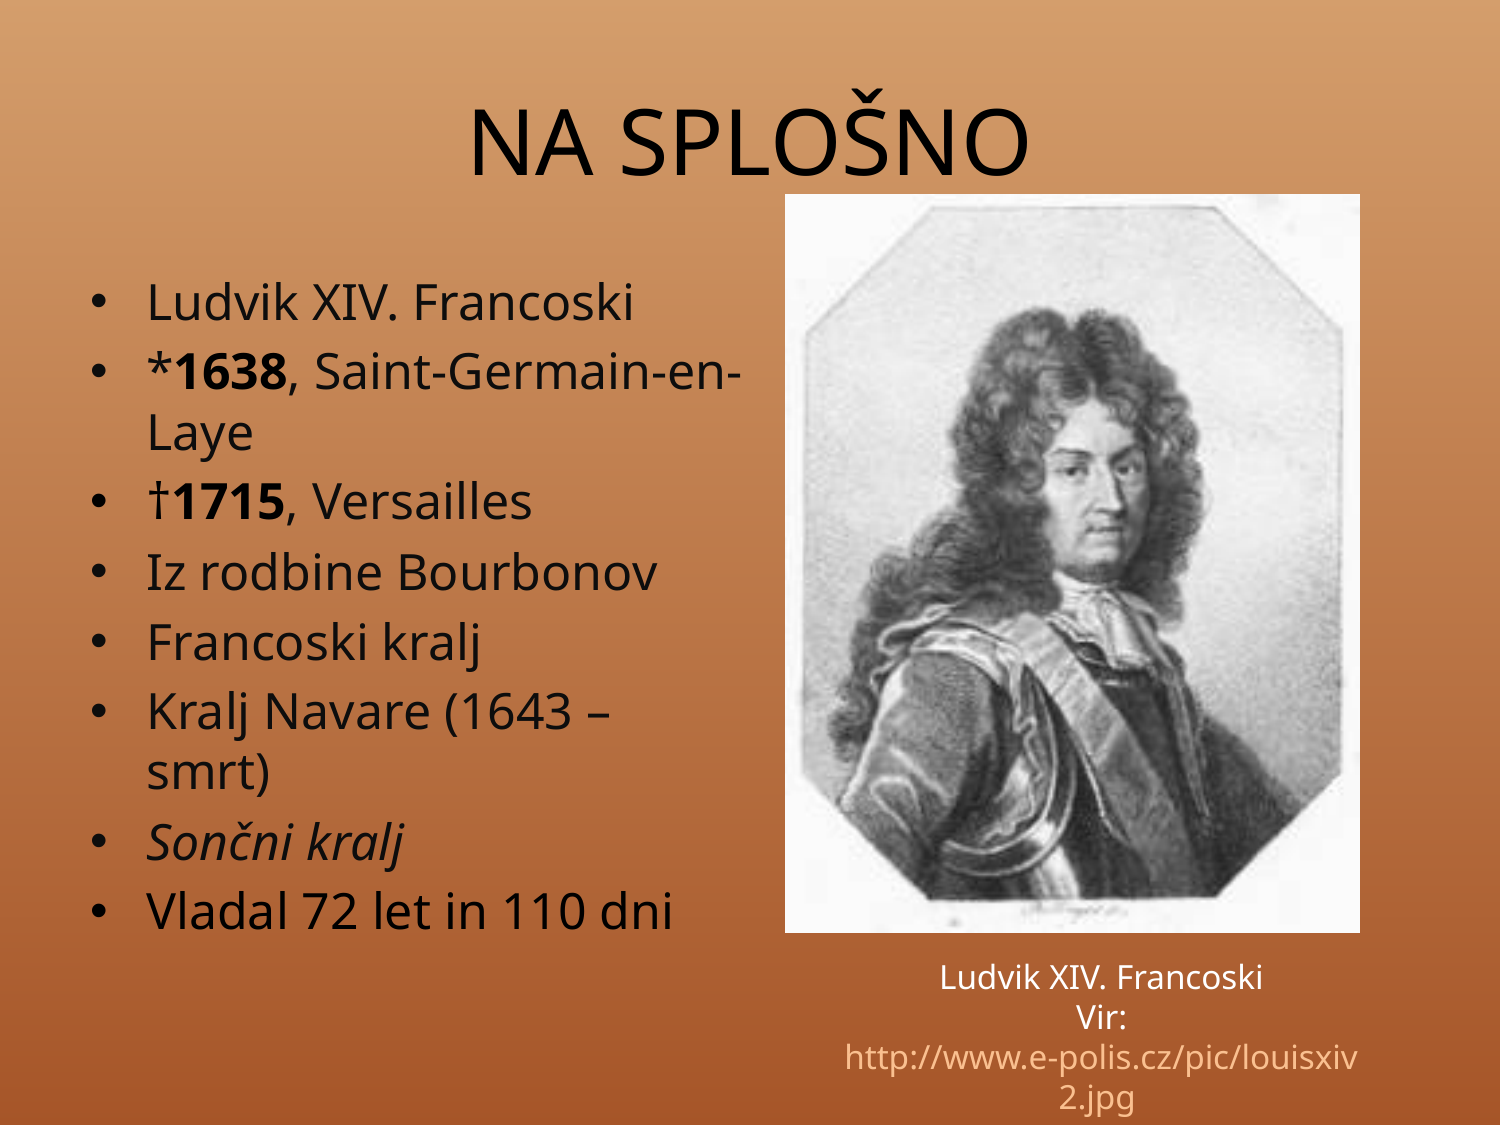

# NA SPLOŠNO
Ludvik XIV. Francoski
*1638, Saint-Germain-en-Laye
†1715, Versailles
Iz rodbine Bourbonov
Francoski kralj
Kralj Navare (1643 – smrt)
Sončni kralj
Vladal 72 let in 110 dni
Ludvik XIV. Francoski
Vir: http://www.e-polis.cz/pic/louisxiv2.jpg